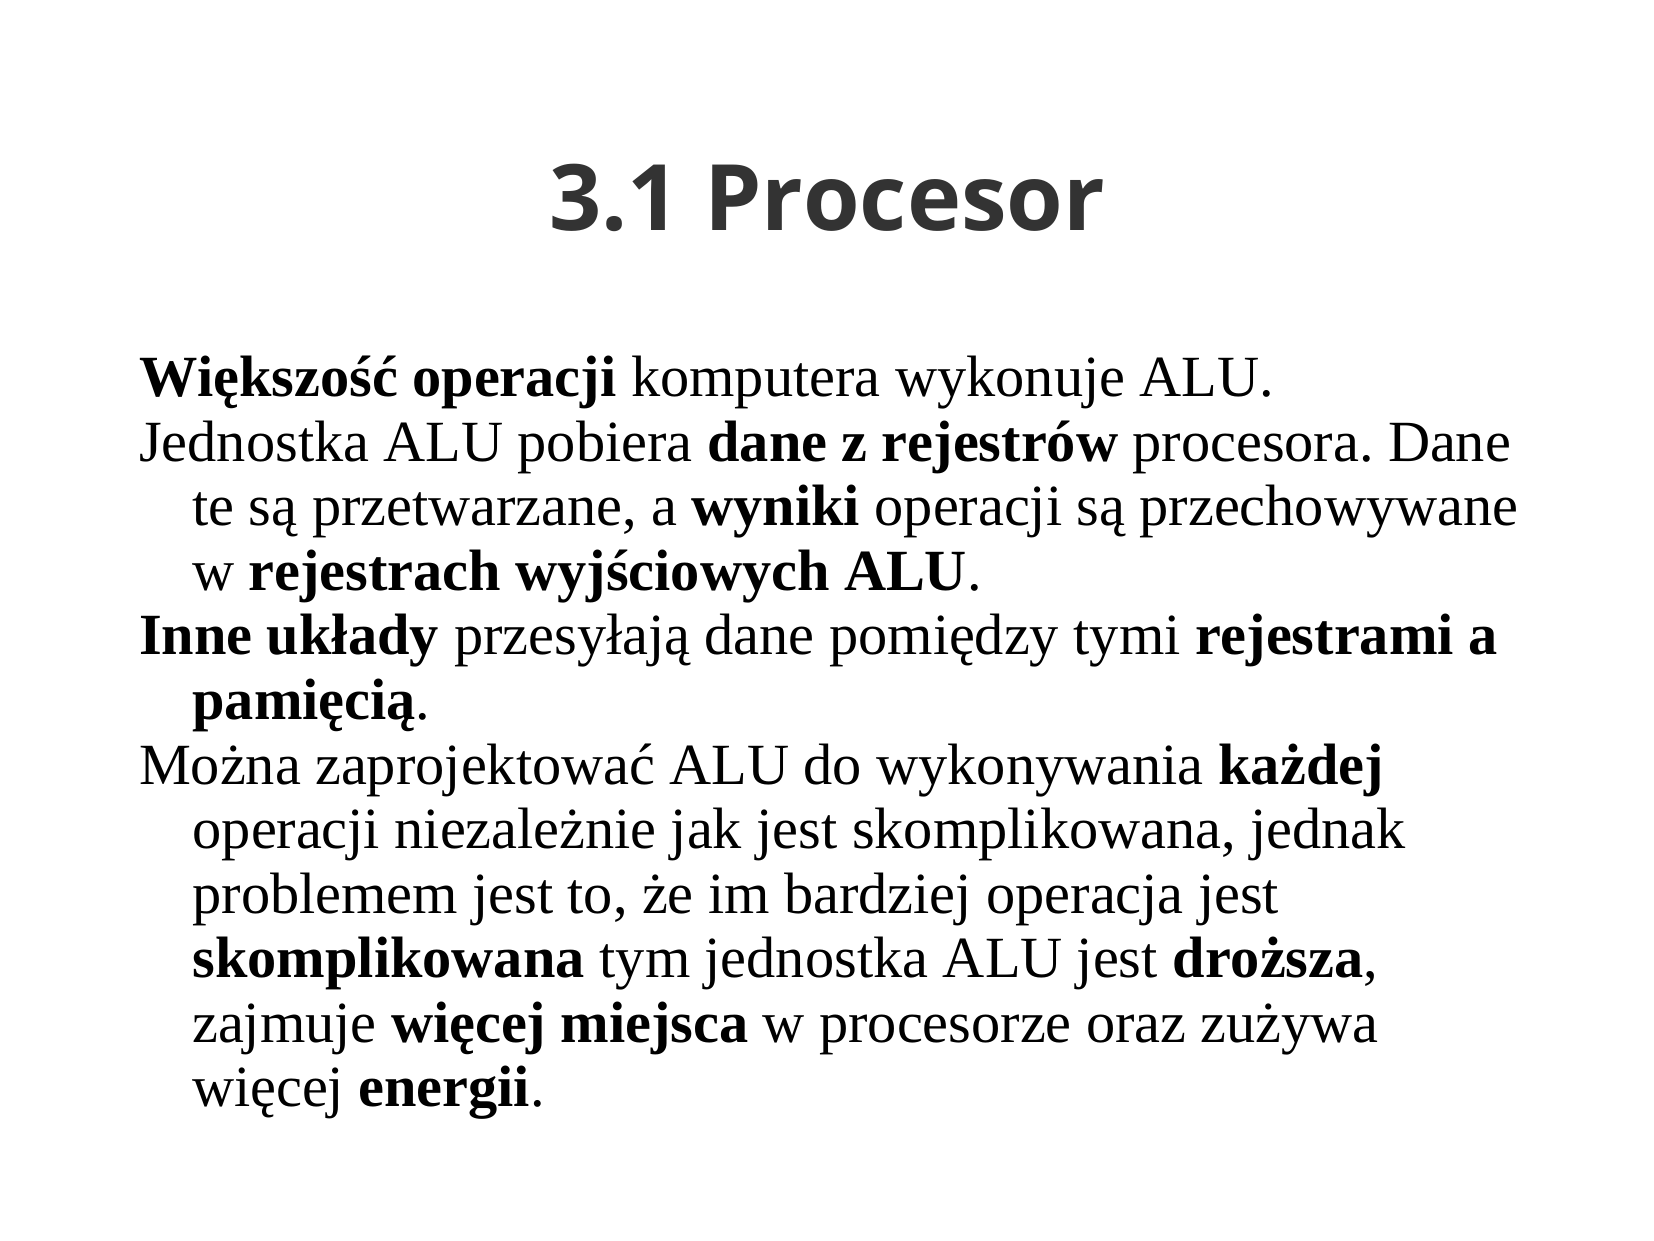

# 3.1 Procesor
Większość operacji komputera wykonuje ALU.
Jednostka ALU pobiera dane z rejestrów procesora. Dane te są przetwarzane, a wyniki operacji są przechowywane w rejestrach wyjściowych ALU.
Inne układy przesyłają dane pomiędzy tymi rejestrami a pamięcią.
Można zaprojektować ALU do wykonywania każdej operacji niezależnie jak jest skomplikowana, jednak problemem jest to, że im bardziej operacja jest skomplikowana tym jednostka ALU jest droższa, zajmuje więcej miejsca w procesorze oraz zużywa więcej energii.